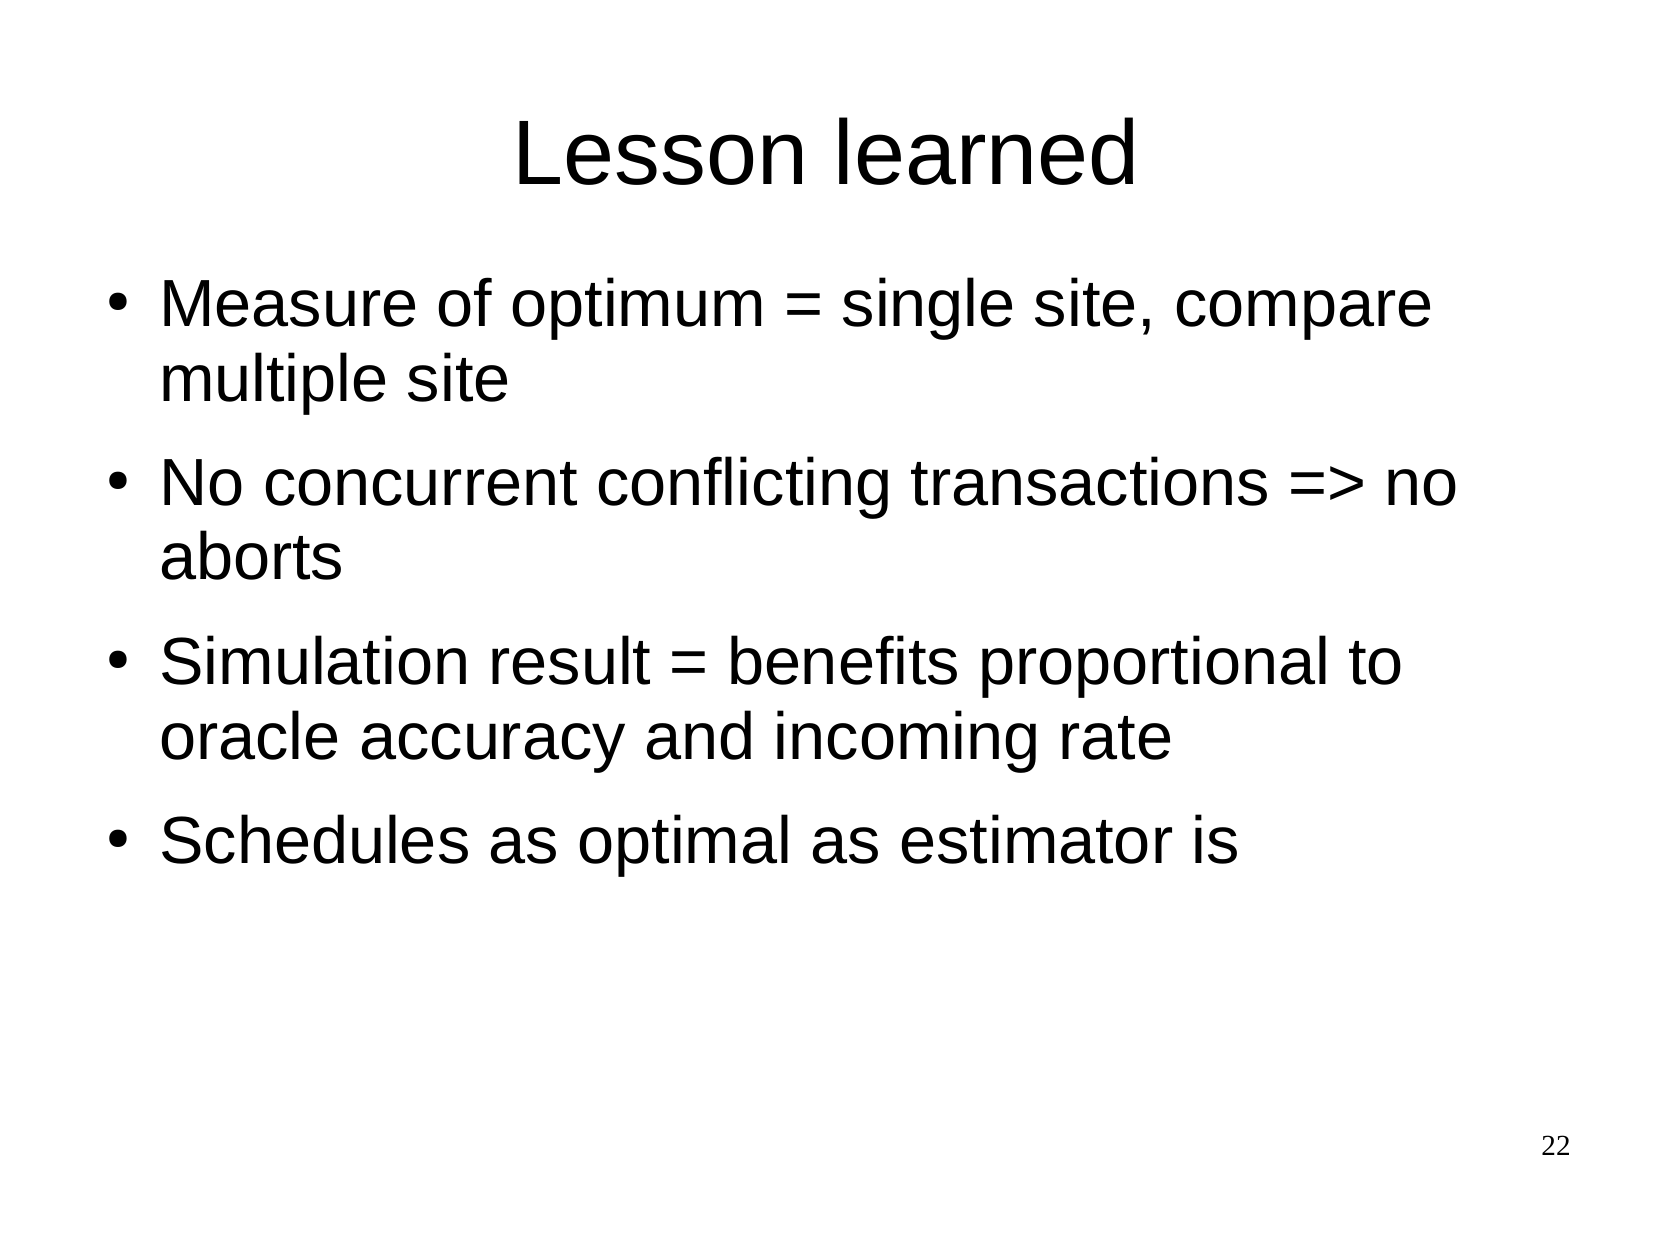

# Lesson learned
Measure of optimum = single site, compare multiple site
No concurrent conflicting transactions => no aborts
Simulation result = benefits proportional to oracle accuracy and incoming rate
Schedules as optimal as estimator is
22